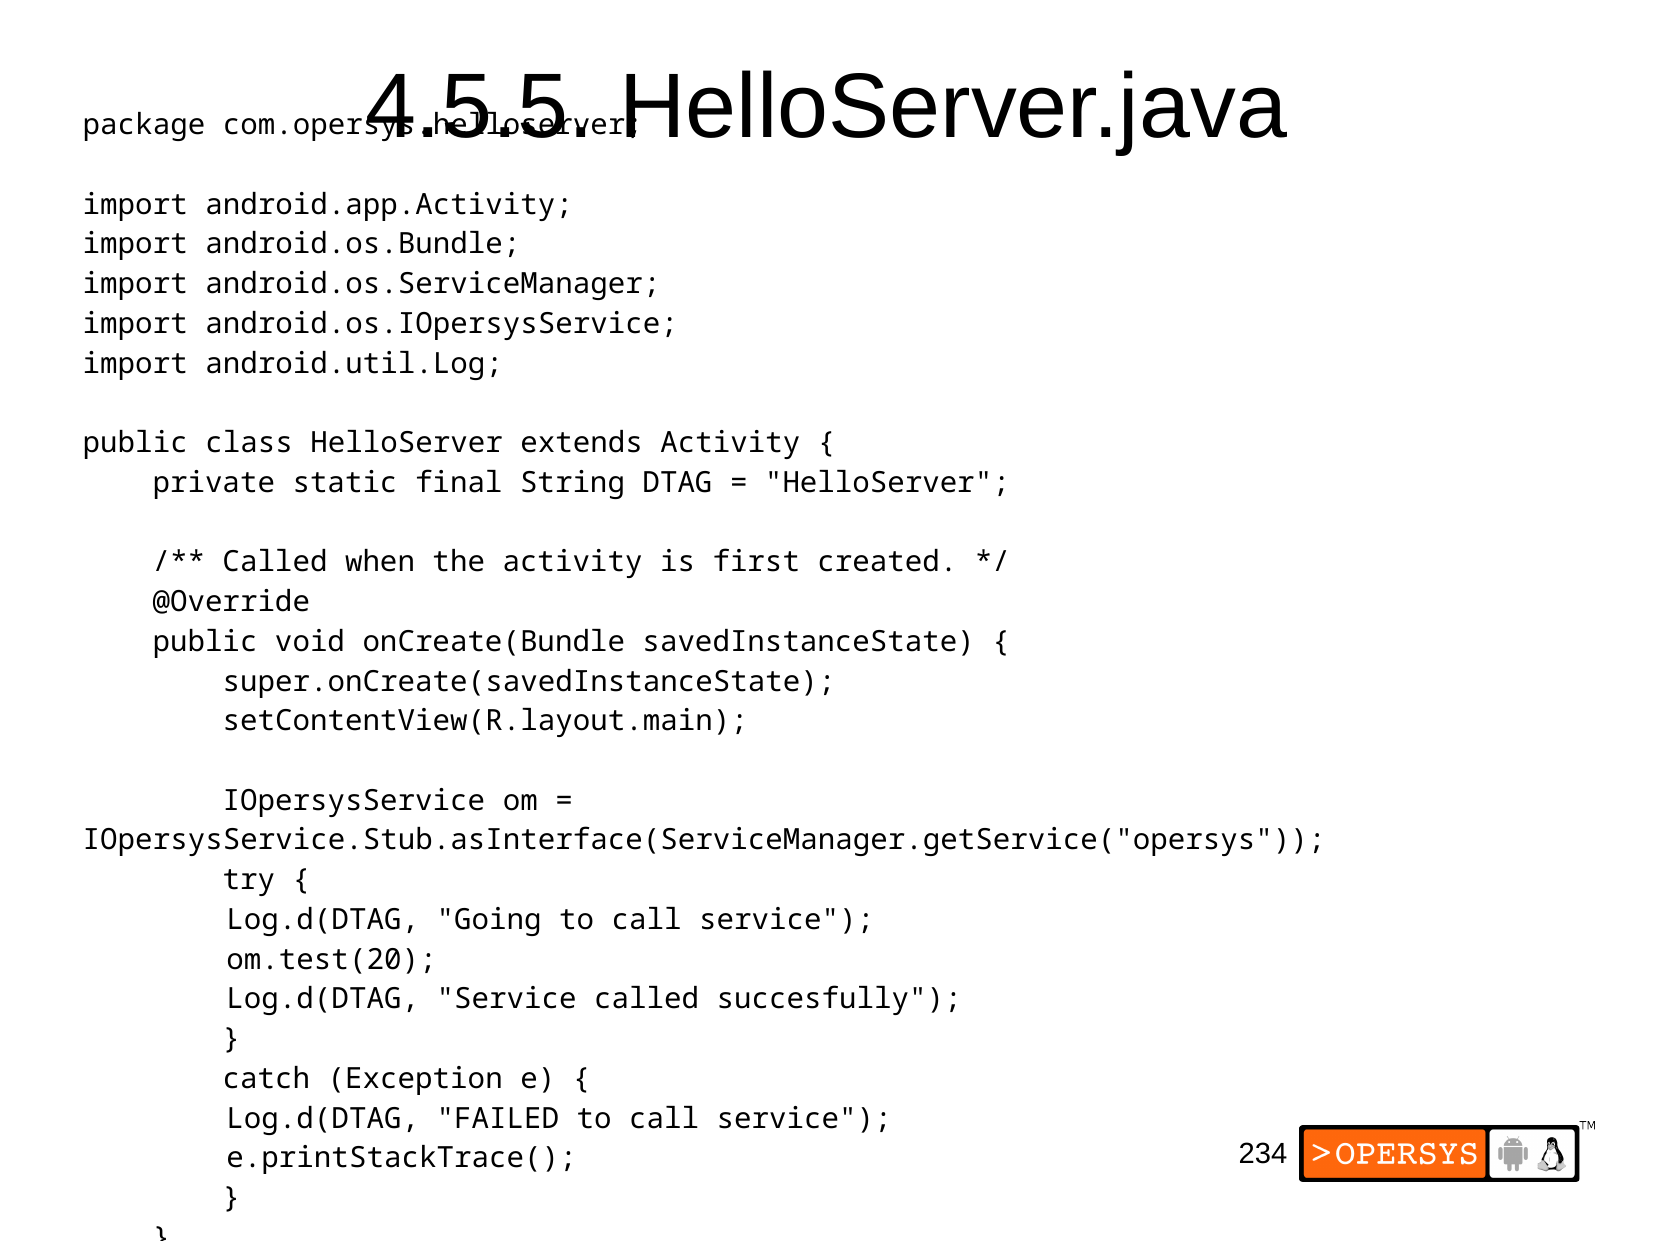

# 4.5.5. HelloServer.java
package com.opersys.helloserver;
import android.app.Activity;
import android.os.Bundle;
import android.os.ServiceManager;
import android.os.IOpersysService;
import android.util.Log;
public class HelloServer extends Activity {
 private static final String DTAG = "HelloServer";
 /** Called when the activity is first created. */
 @Override
 public void onCreate(Bundle savedInstanceState) {
 super.onCreate(savedInstanceState);
 setContentView(R.layout.main);
 IOpersysService om = IOpersysService.Stub.asInterface(ServiceManager.getService("opersys"));
 try {
	 Log.d(DTAG, "Going to call service");
	 om.test(20);
	 Log.d(DTAG, "Service called succesfully");
 }
 catch (Exception e) {
	 Log.d(DTAG, "FAILED to call service");
	 e.printStackTrace();
 }
 }
}